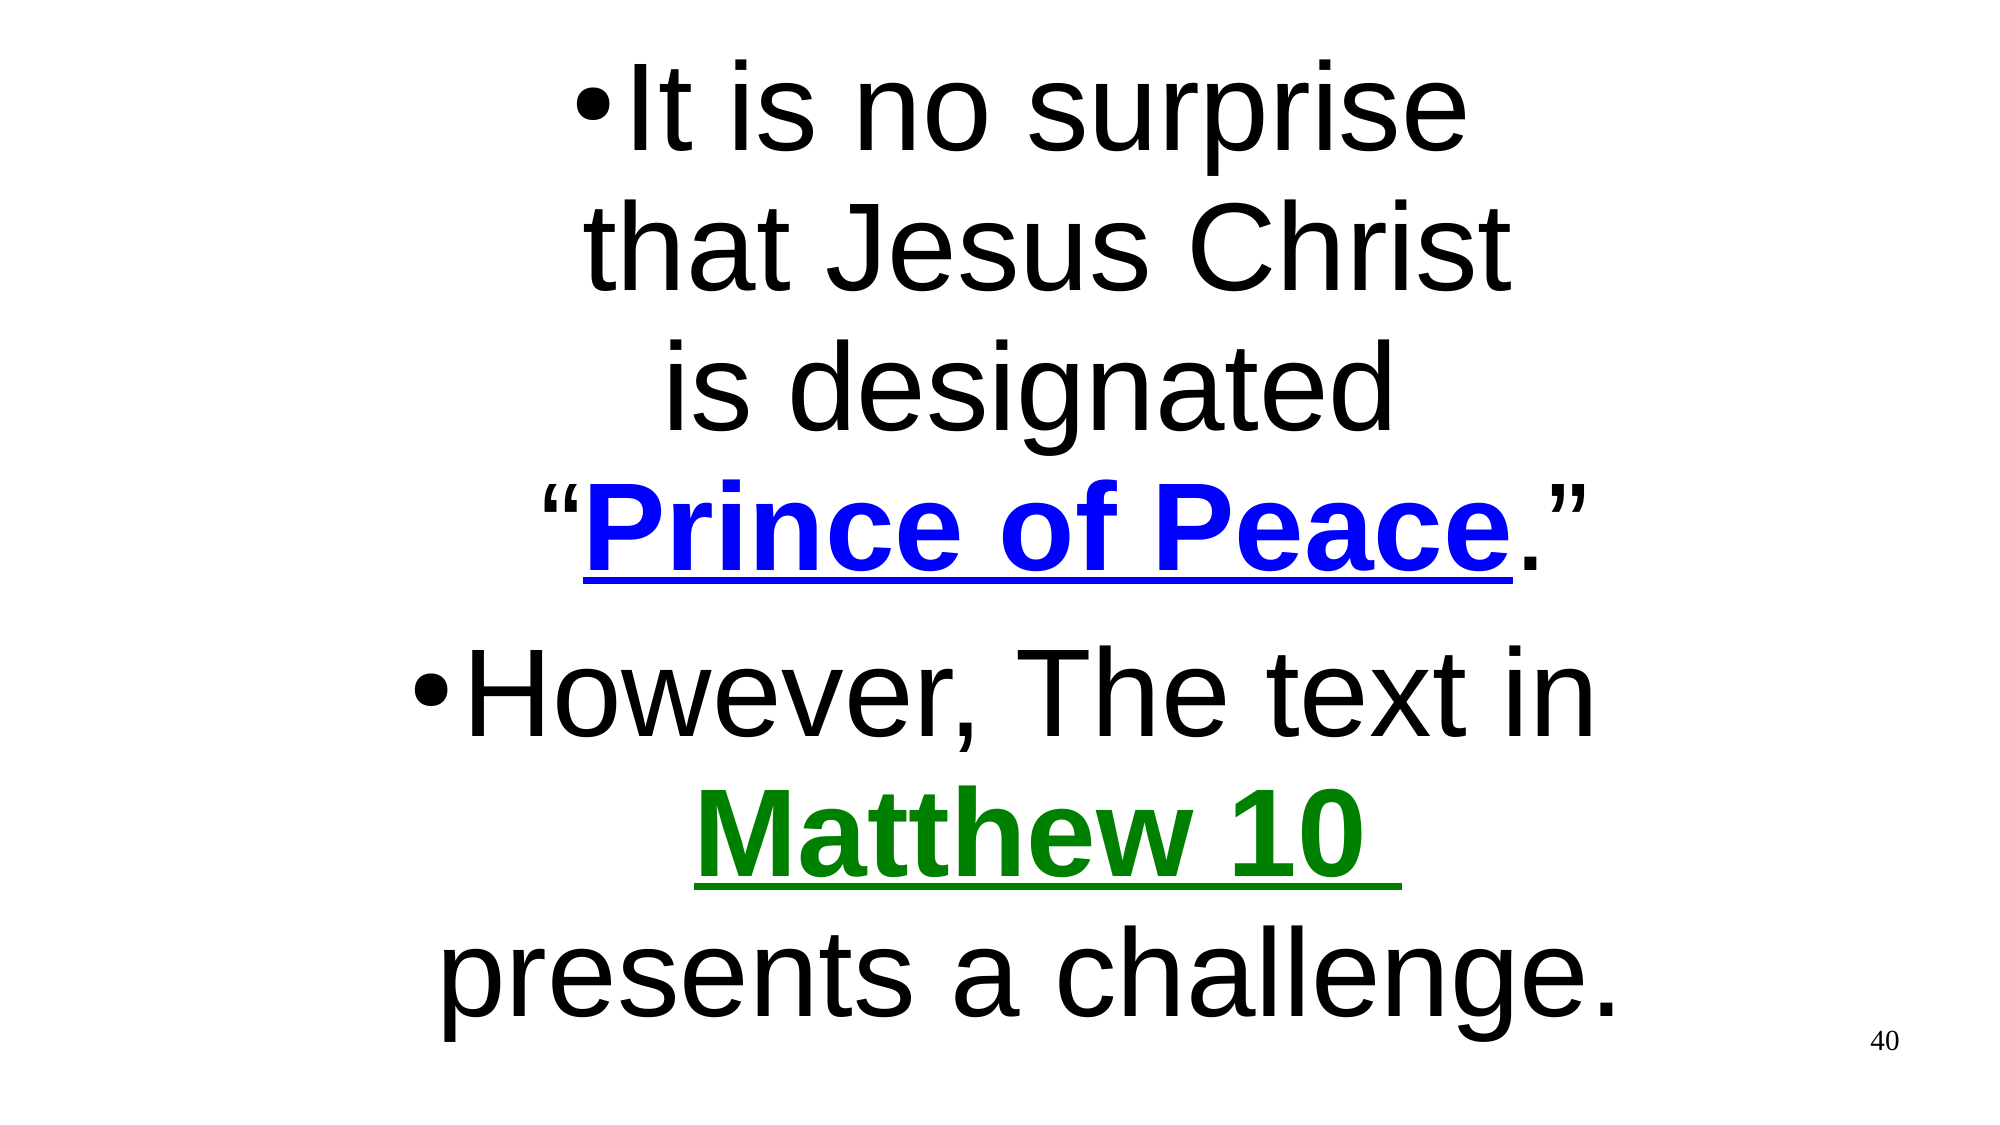

# It is no surprise that Jesus Christ is designated “Prince of Peace.”
However, The text in
Matthew 10
presents a challenge.
40